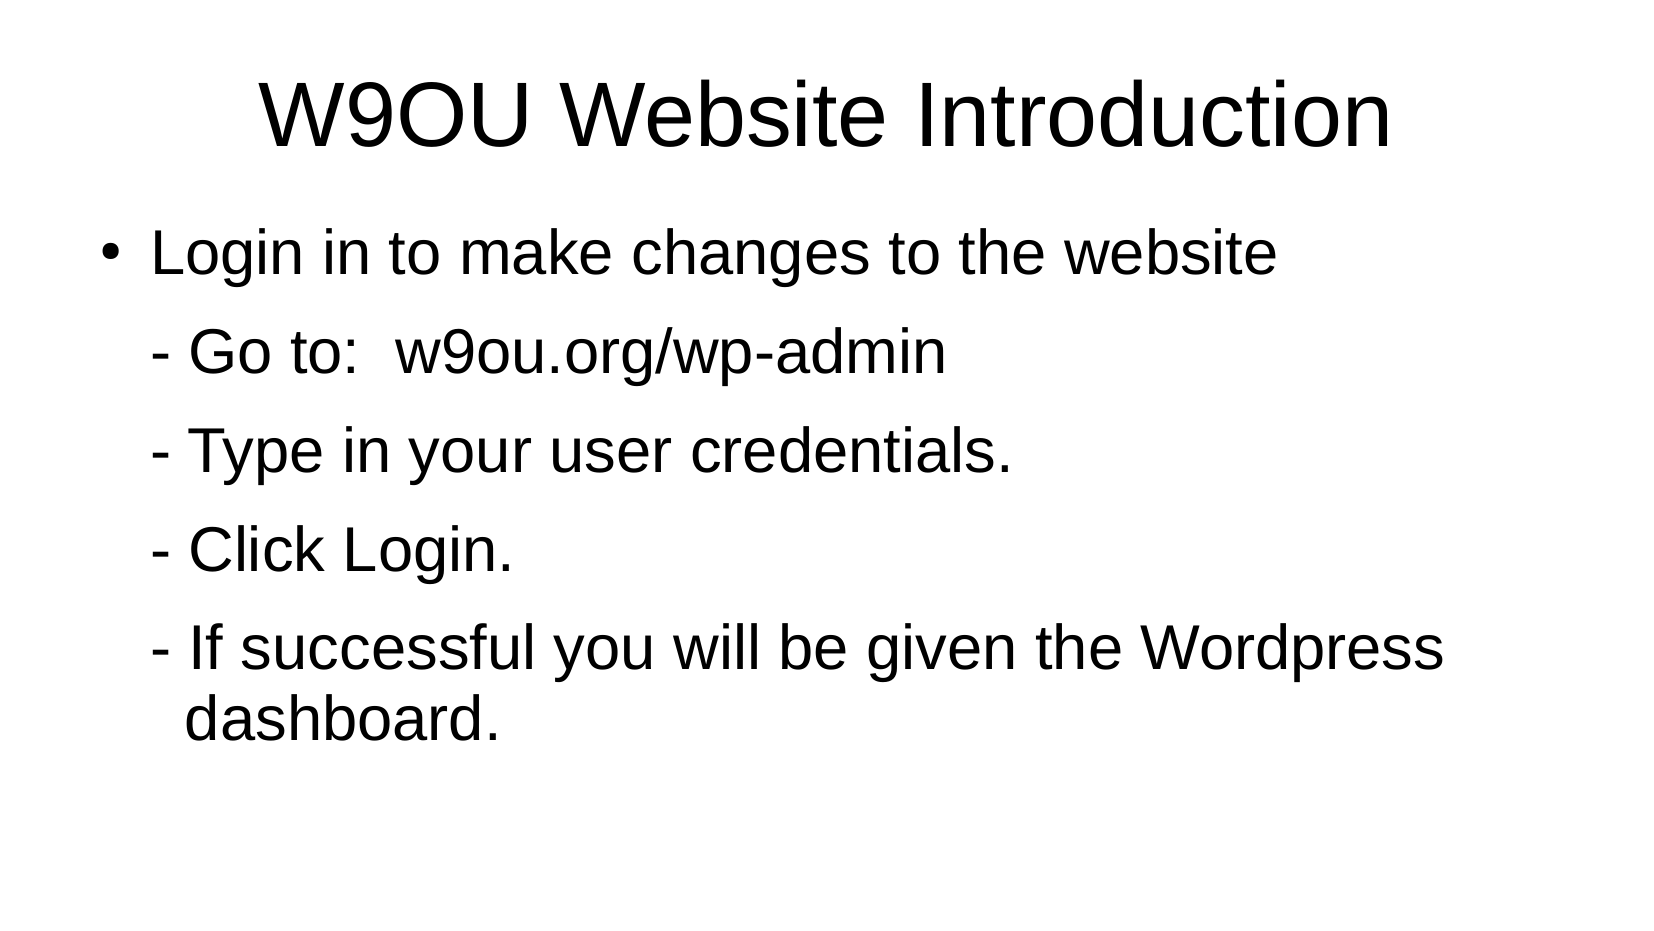

# W9OU Website Introduction
Login in to make changes to the website
- Go to: w9ou.org/wp-admin
- Type in your user credentials.
- Click Login.
- If successful you will be given the Wordpress dashboard.